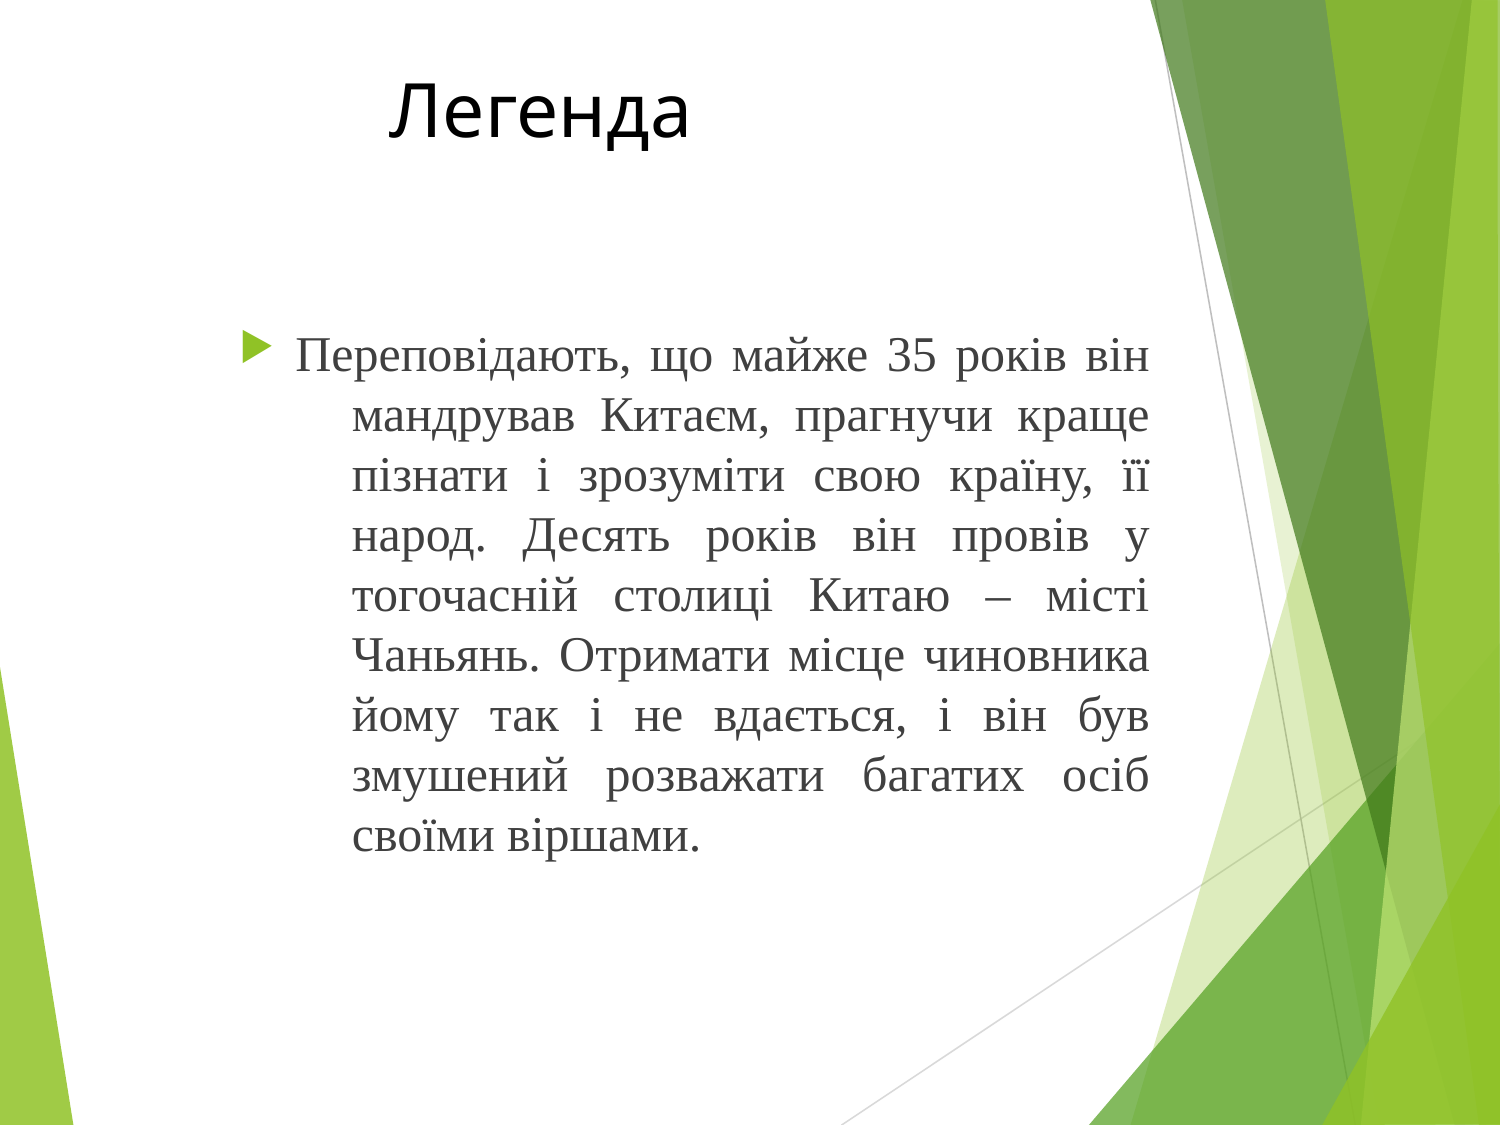

# Легенда
Переповідають, що майже 35 років він мандрував Китаєм, прагнучи краще пізнати і зрозуміти свою країну, її народ. Десять років він провів у тогочасній столиці Китаю – місті Чаньянь. Отримати місце чиновника йому так і не вдається, і він був змушений розважати багатих осіб своїми віршами.